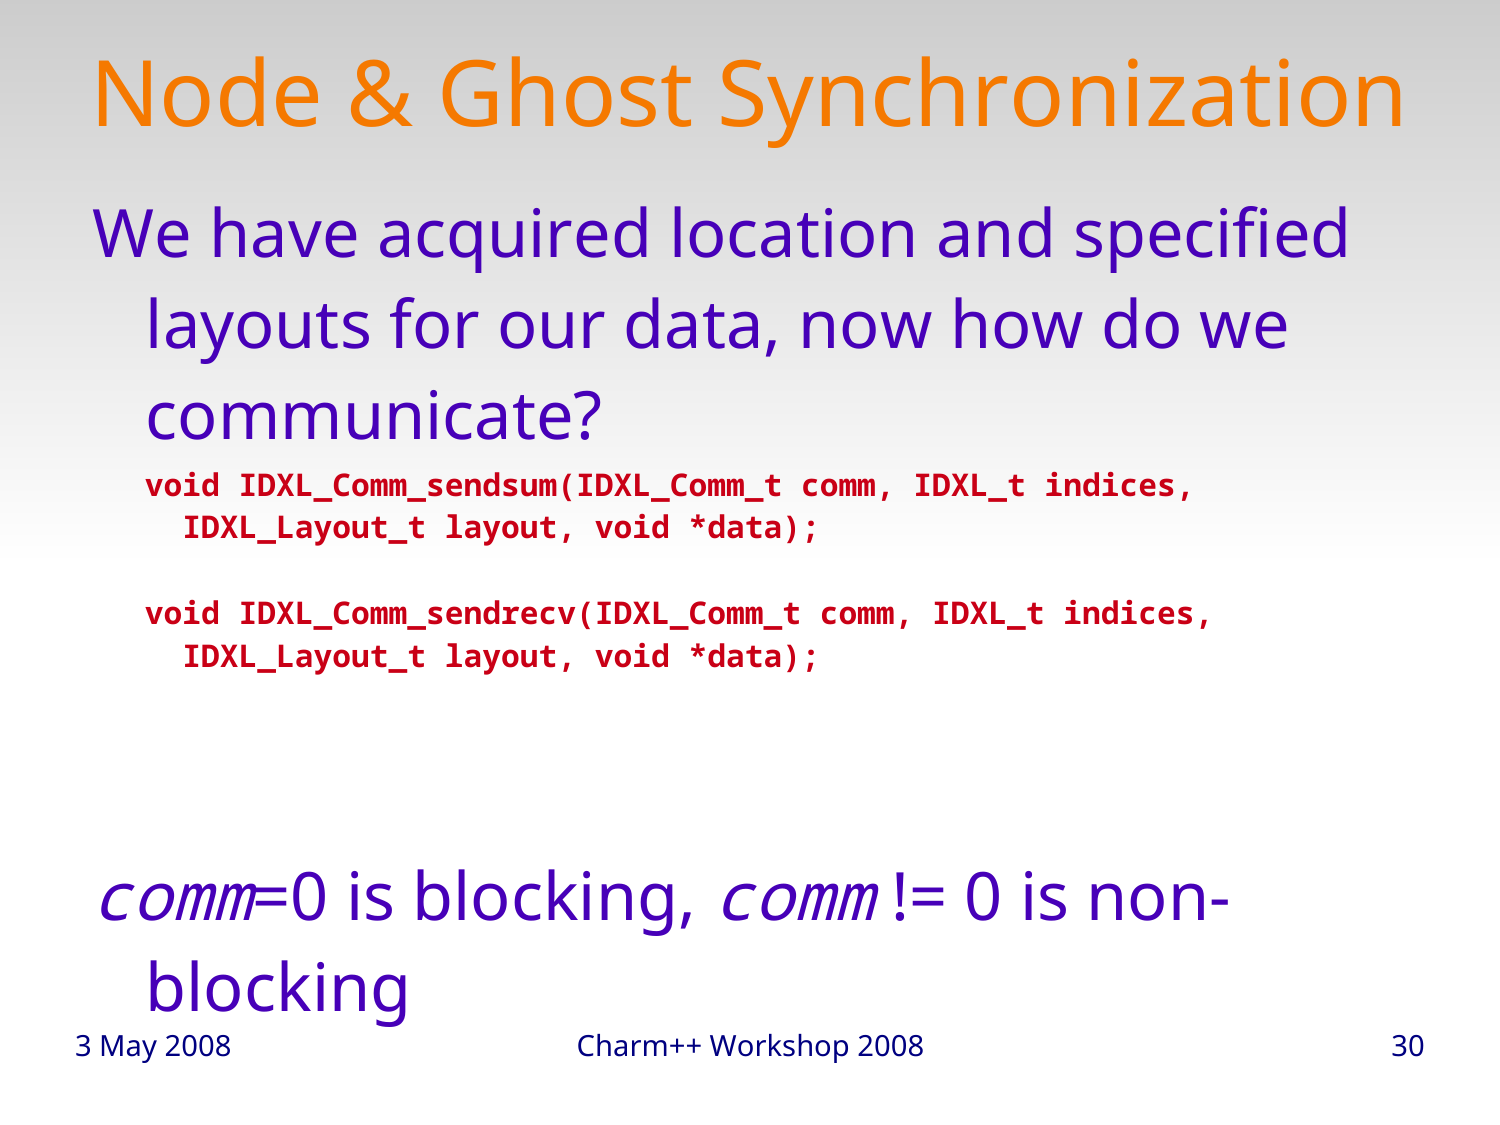

# Node & Ghost Synchronization
We have acquired location and specified layouts for our data, now how do we communicate?
comm=0 is blocking, comm != 0 is non-blocking
void IDXL_Comm_sendsum(IDXL_Comm_t comm, IDXL_t indices,
 IDXL_Layout_t layout, void *data);
void IDXL_Comm_sendrecv(IDXL_Comm_t comm, IDXL_t indices,
 IDXL_Layout_t layout, void *data);
3 May 2008
Charm++ Workshop 2008
30